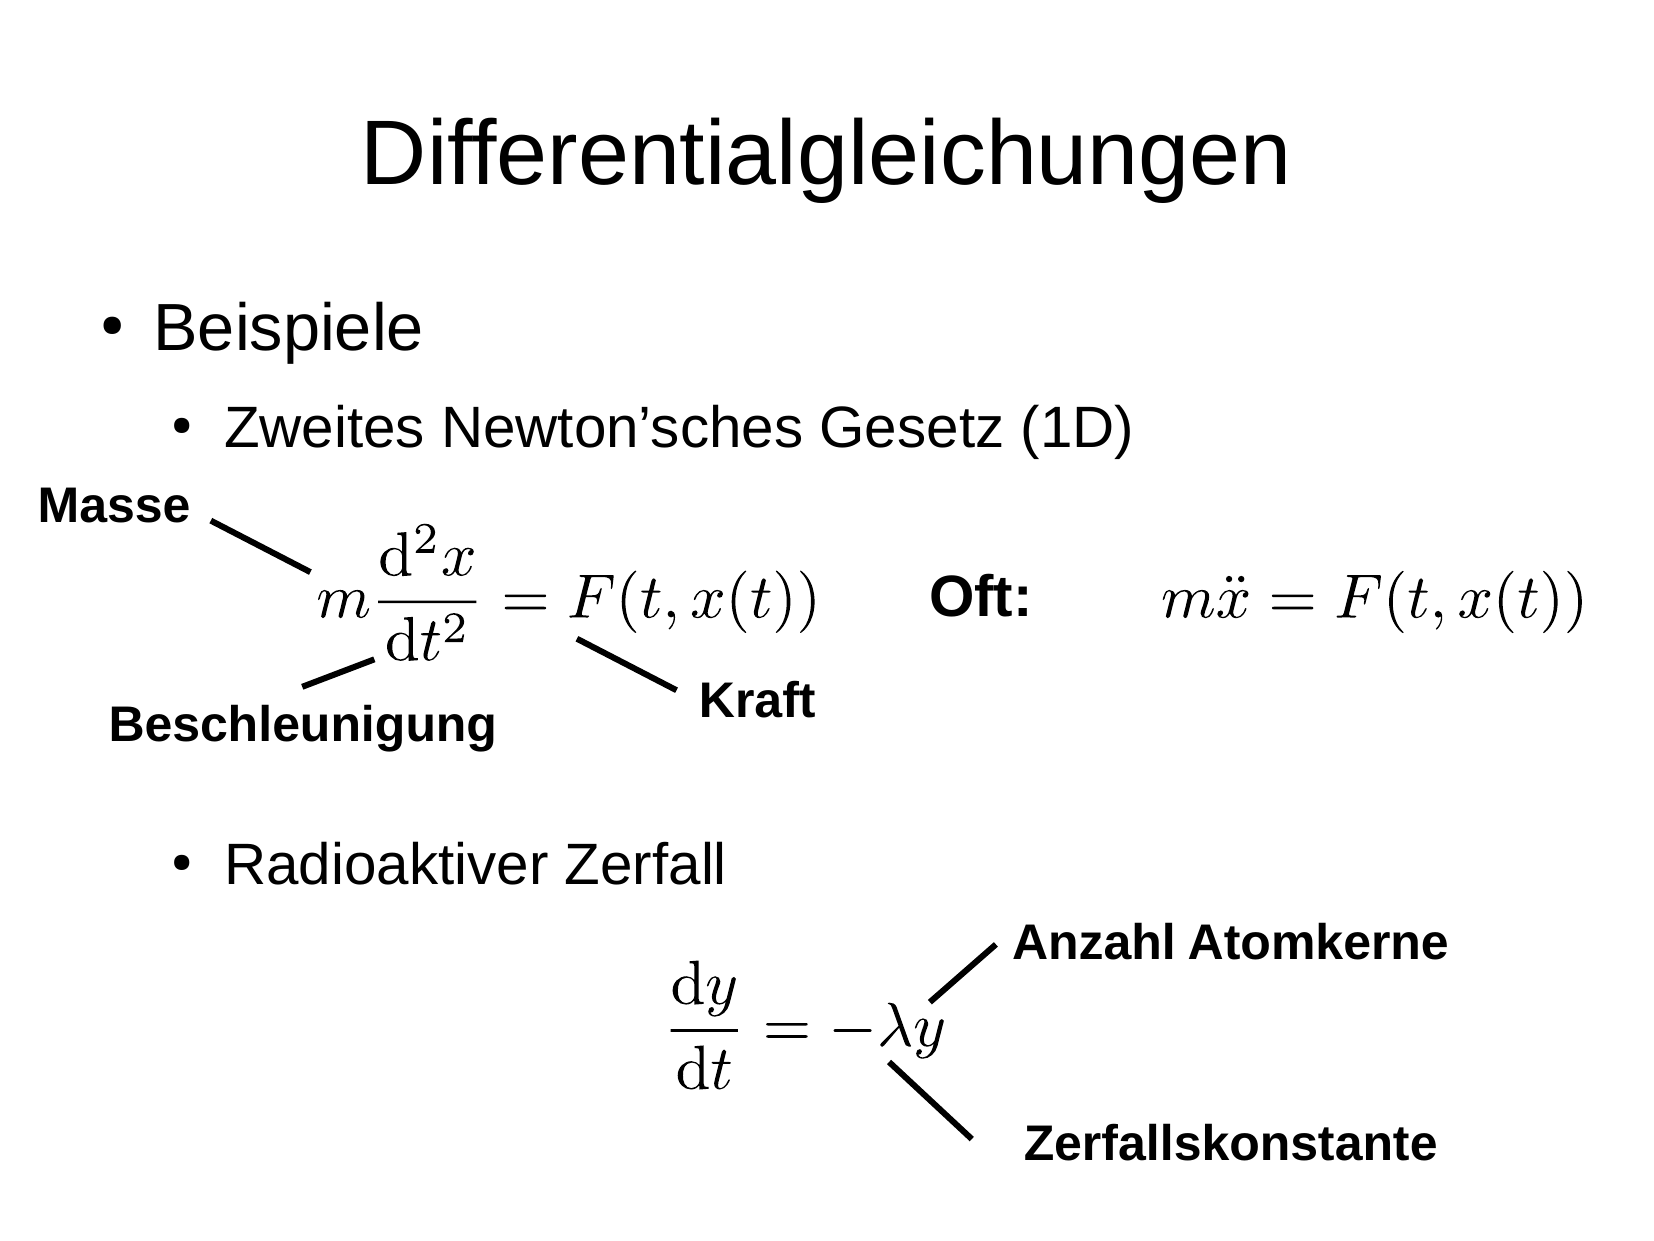

# Differentialgleichungen
Beispiele
Zweites Newton’sches Gesetz (1D)
Radioaktiver Zerfall
Masse
Oft:
Kraft
Beschleunigung
Anzahl Atomkerne
Zerfallskonstante